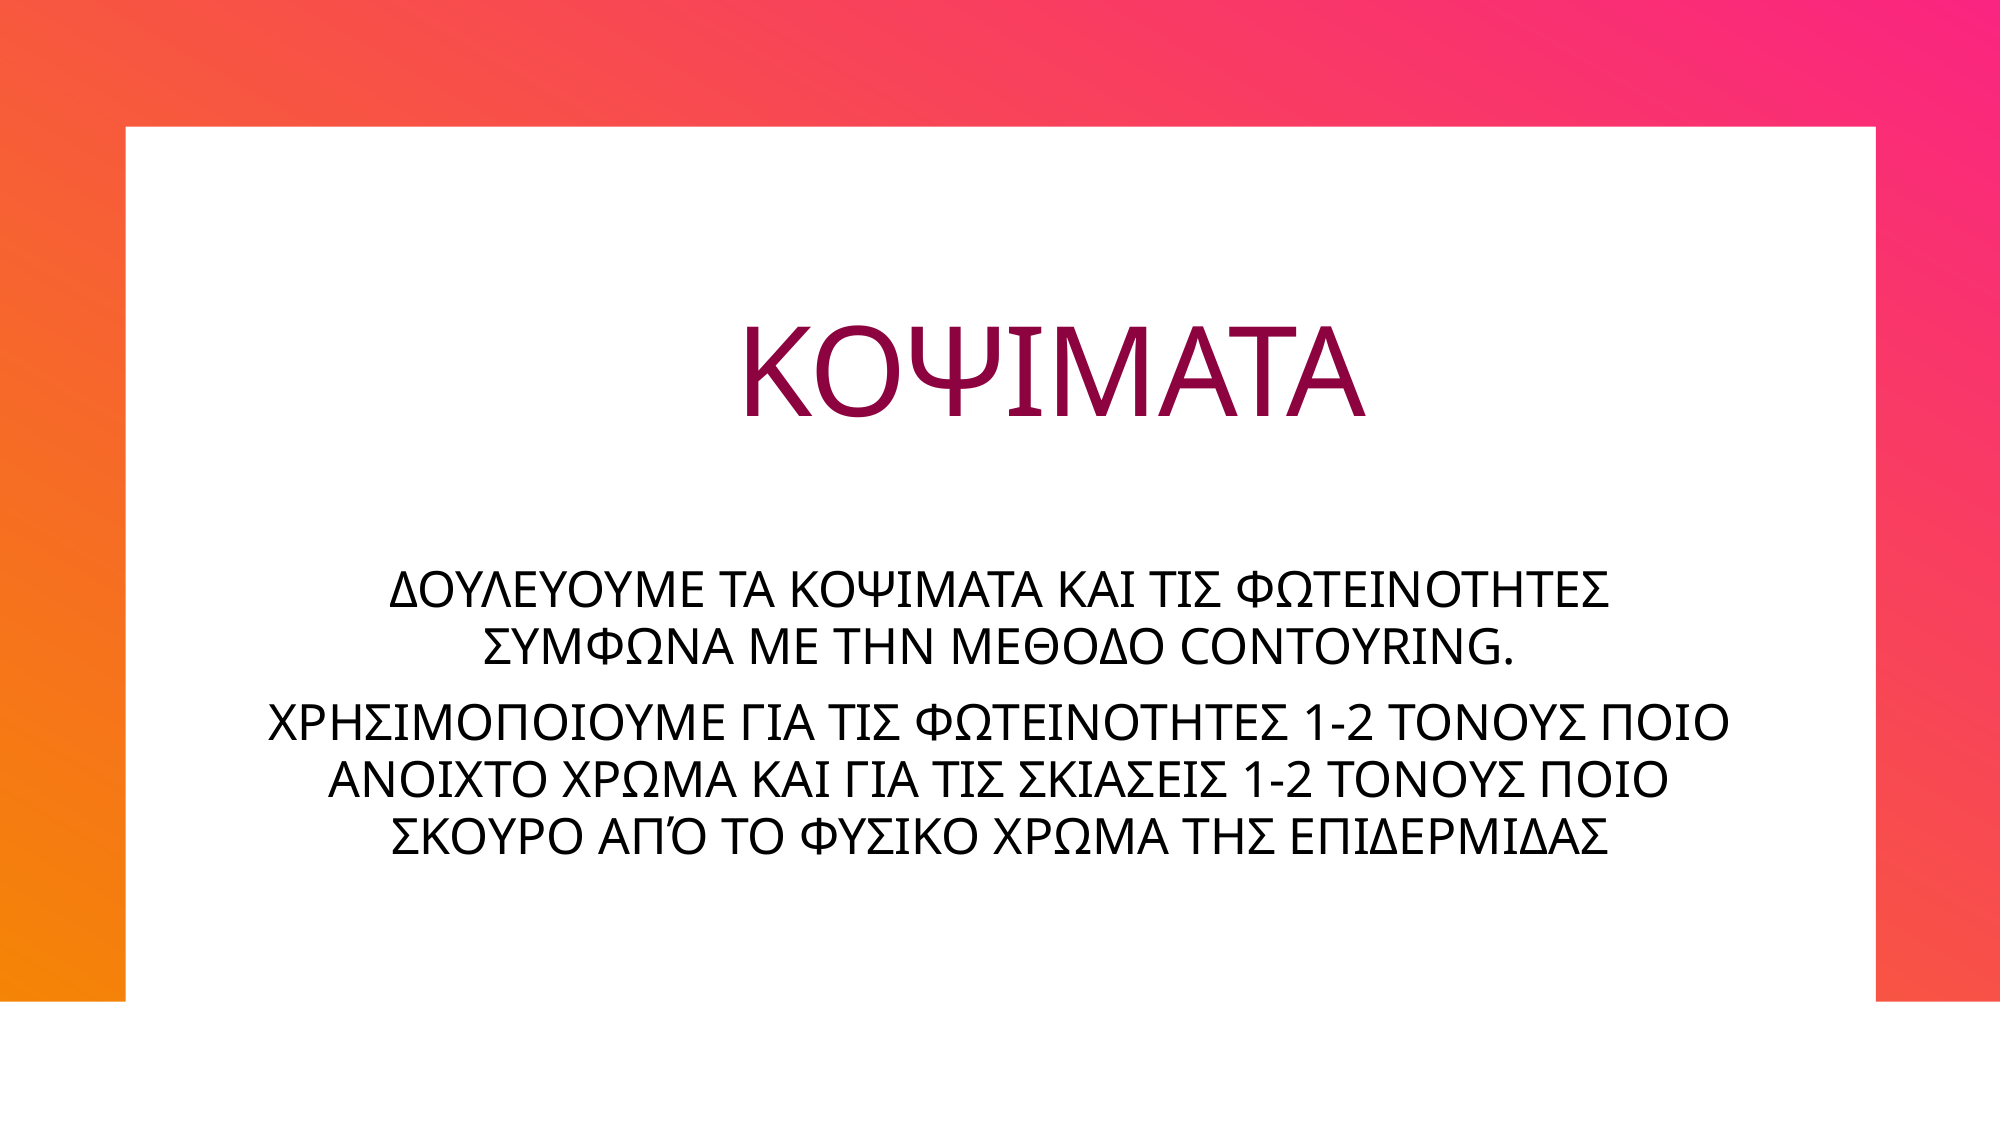

# ΚΟΨΙΜΑΤΑ
ΔΟΥΛΕΥΟΥΜΕ ΤΑ ΚΟΨΙΜΑΤΑ ΚΑΙ ΤΙΣ ΦΩΤΕΙΝΟΤΗΤΕΣ ΣΥΜΦΩΝΑ ΜΕ ΤΗΝ ΜΕΘΟΔΟ CONTOYRING.
ΧΡΗΣΙΜΟΠΟΙΟΥΜΕ ΓΙΑ ΤΙΣ ΦΩΤΕΙΝΟΤΗΤΕΣ 1-2 ΤΟΝΟΥΣ ΠΟΙΟ ΑΝΟΙΧΤΟ ΧΡΩΜΑ ΚΑΙ ΓΙΑ ΤΙΣ ΣΚΙΑΣΕΙΣ 1-2 ΤΟΝΟΥΣ ΠΟΙΟ ΣΚΟΥΡΟ ΑΠΌ ΤΟ ΦΥΣΙΚΟ ΧΡΩΜΑ ΤΗΣ ΕΠΙΔΕΡΜΙΔΑΣ